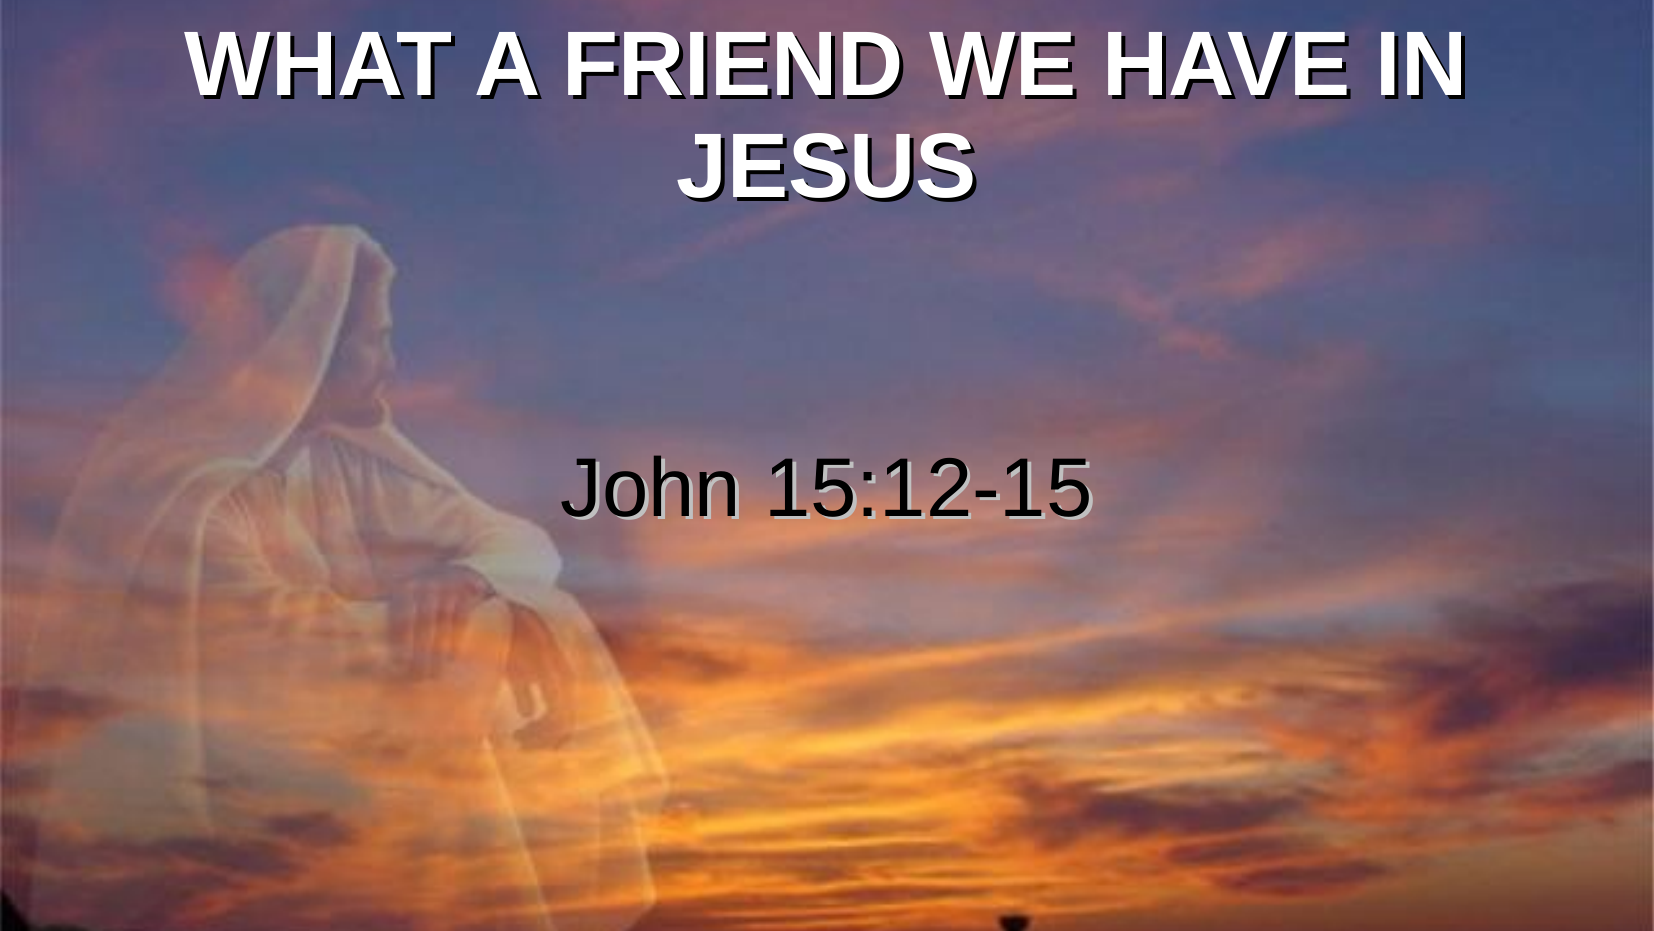

# WHAT A FRIEND WE HAVE IN JESUS
John 15:12-15